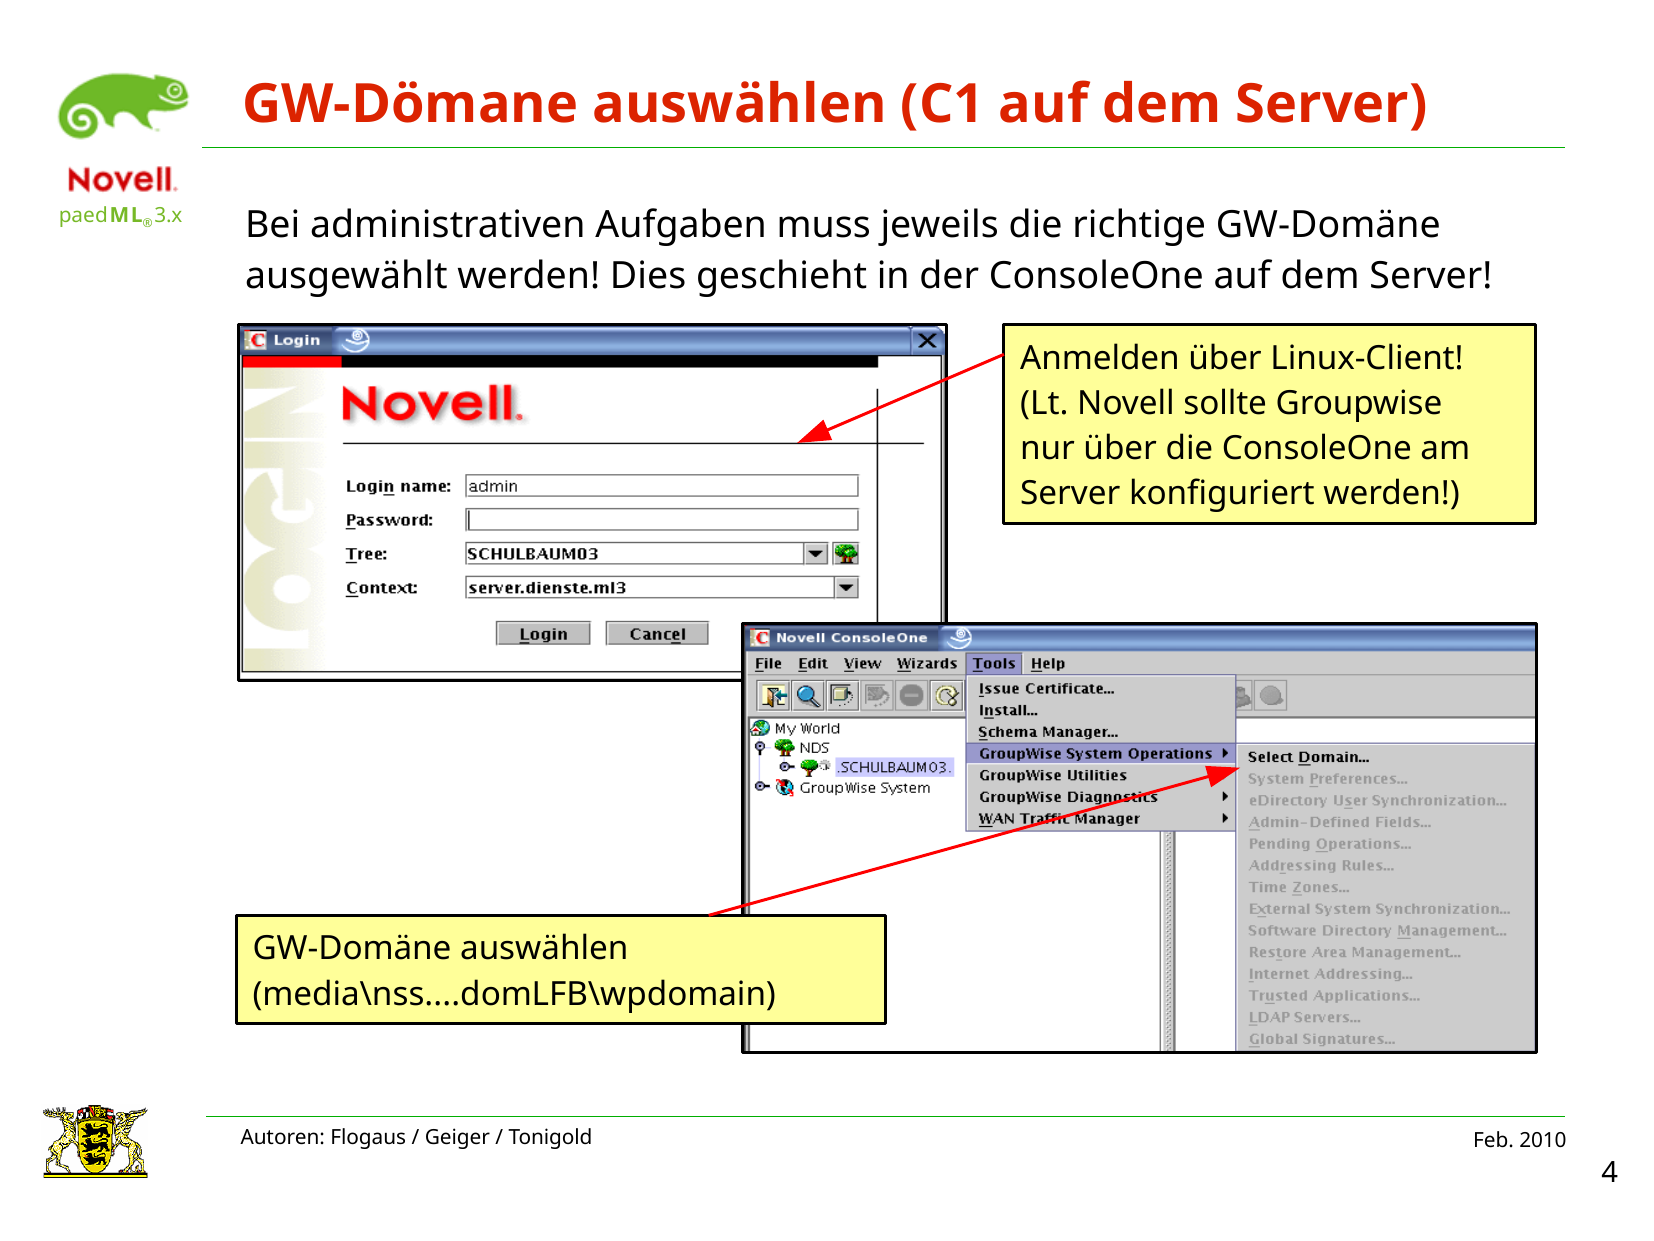

# GW-Dömane auswählen (C1 auf dem Server)
Bei administrativen Aufgaben muss jeweils die richtige GW-Domäne ausgewählt werden! Dies geschieht in der ConsoleOne auf dem Server!
Anmelden über Linux-Client!
(Lt. Novell sollte Groupwise
nur über die ConsoleOne am Server konfiguriert werden!)
GW-Domäne auswählen
(media\nss....domLFB\wpdomain)
Autoren: Flogaus / Geiger / Tonigold
Feb. 2010
4